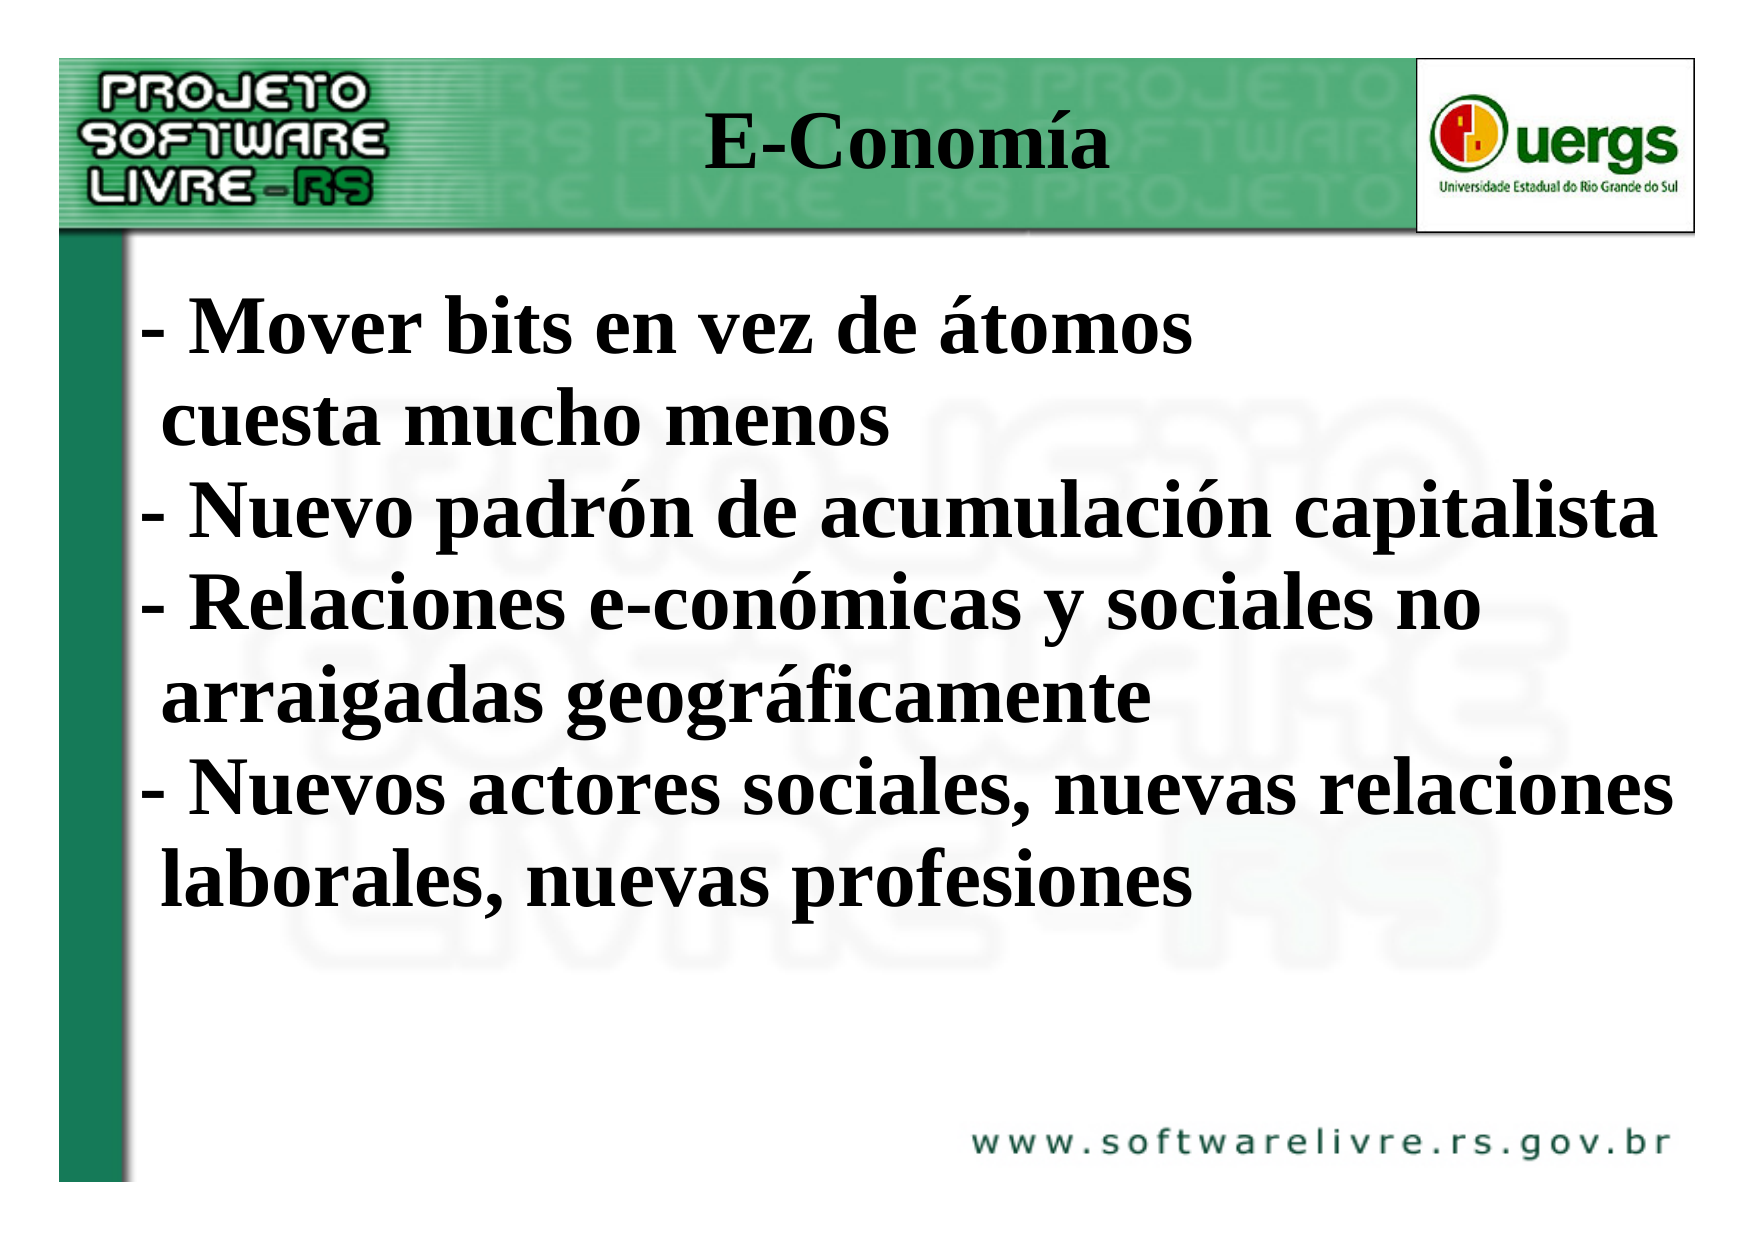

E-Conomía
- Mover bits en vez de átomos
 cuesta mucho menos
- Nuevo padrón de acumulación capitalista
- Relaciones e-conómicas y sociales no
 arraigadas geográficamente
- Nuevos actores sociales, nuevas relaciones
 laborales, nuevas profesiones